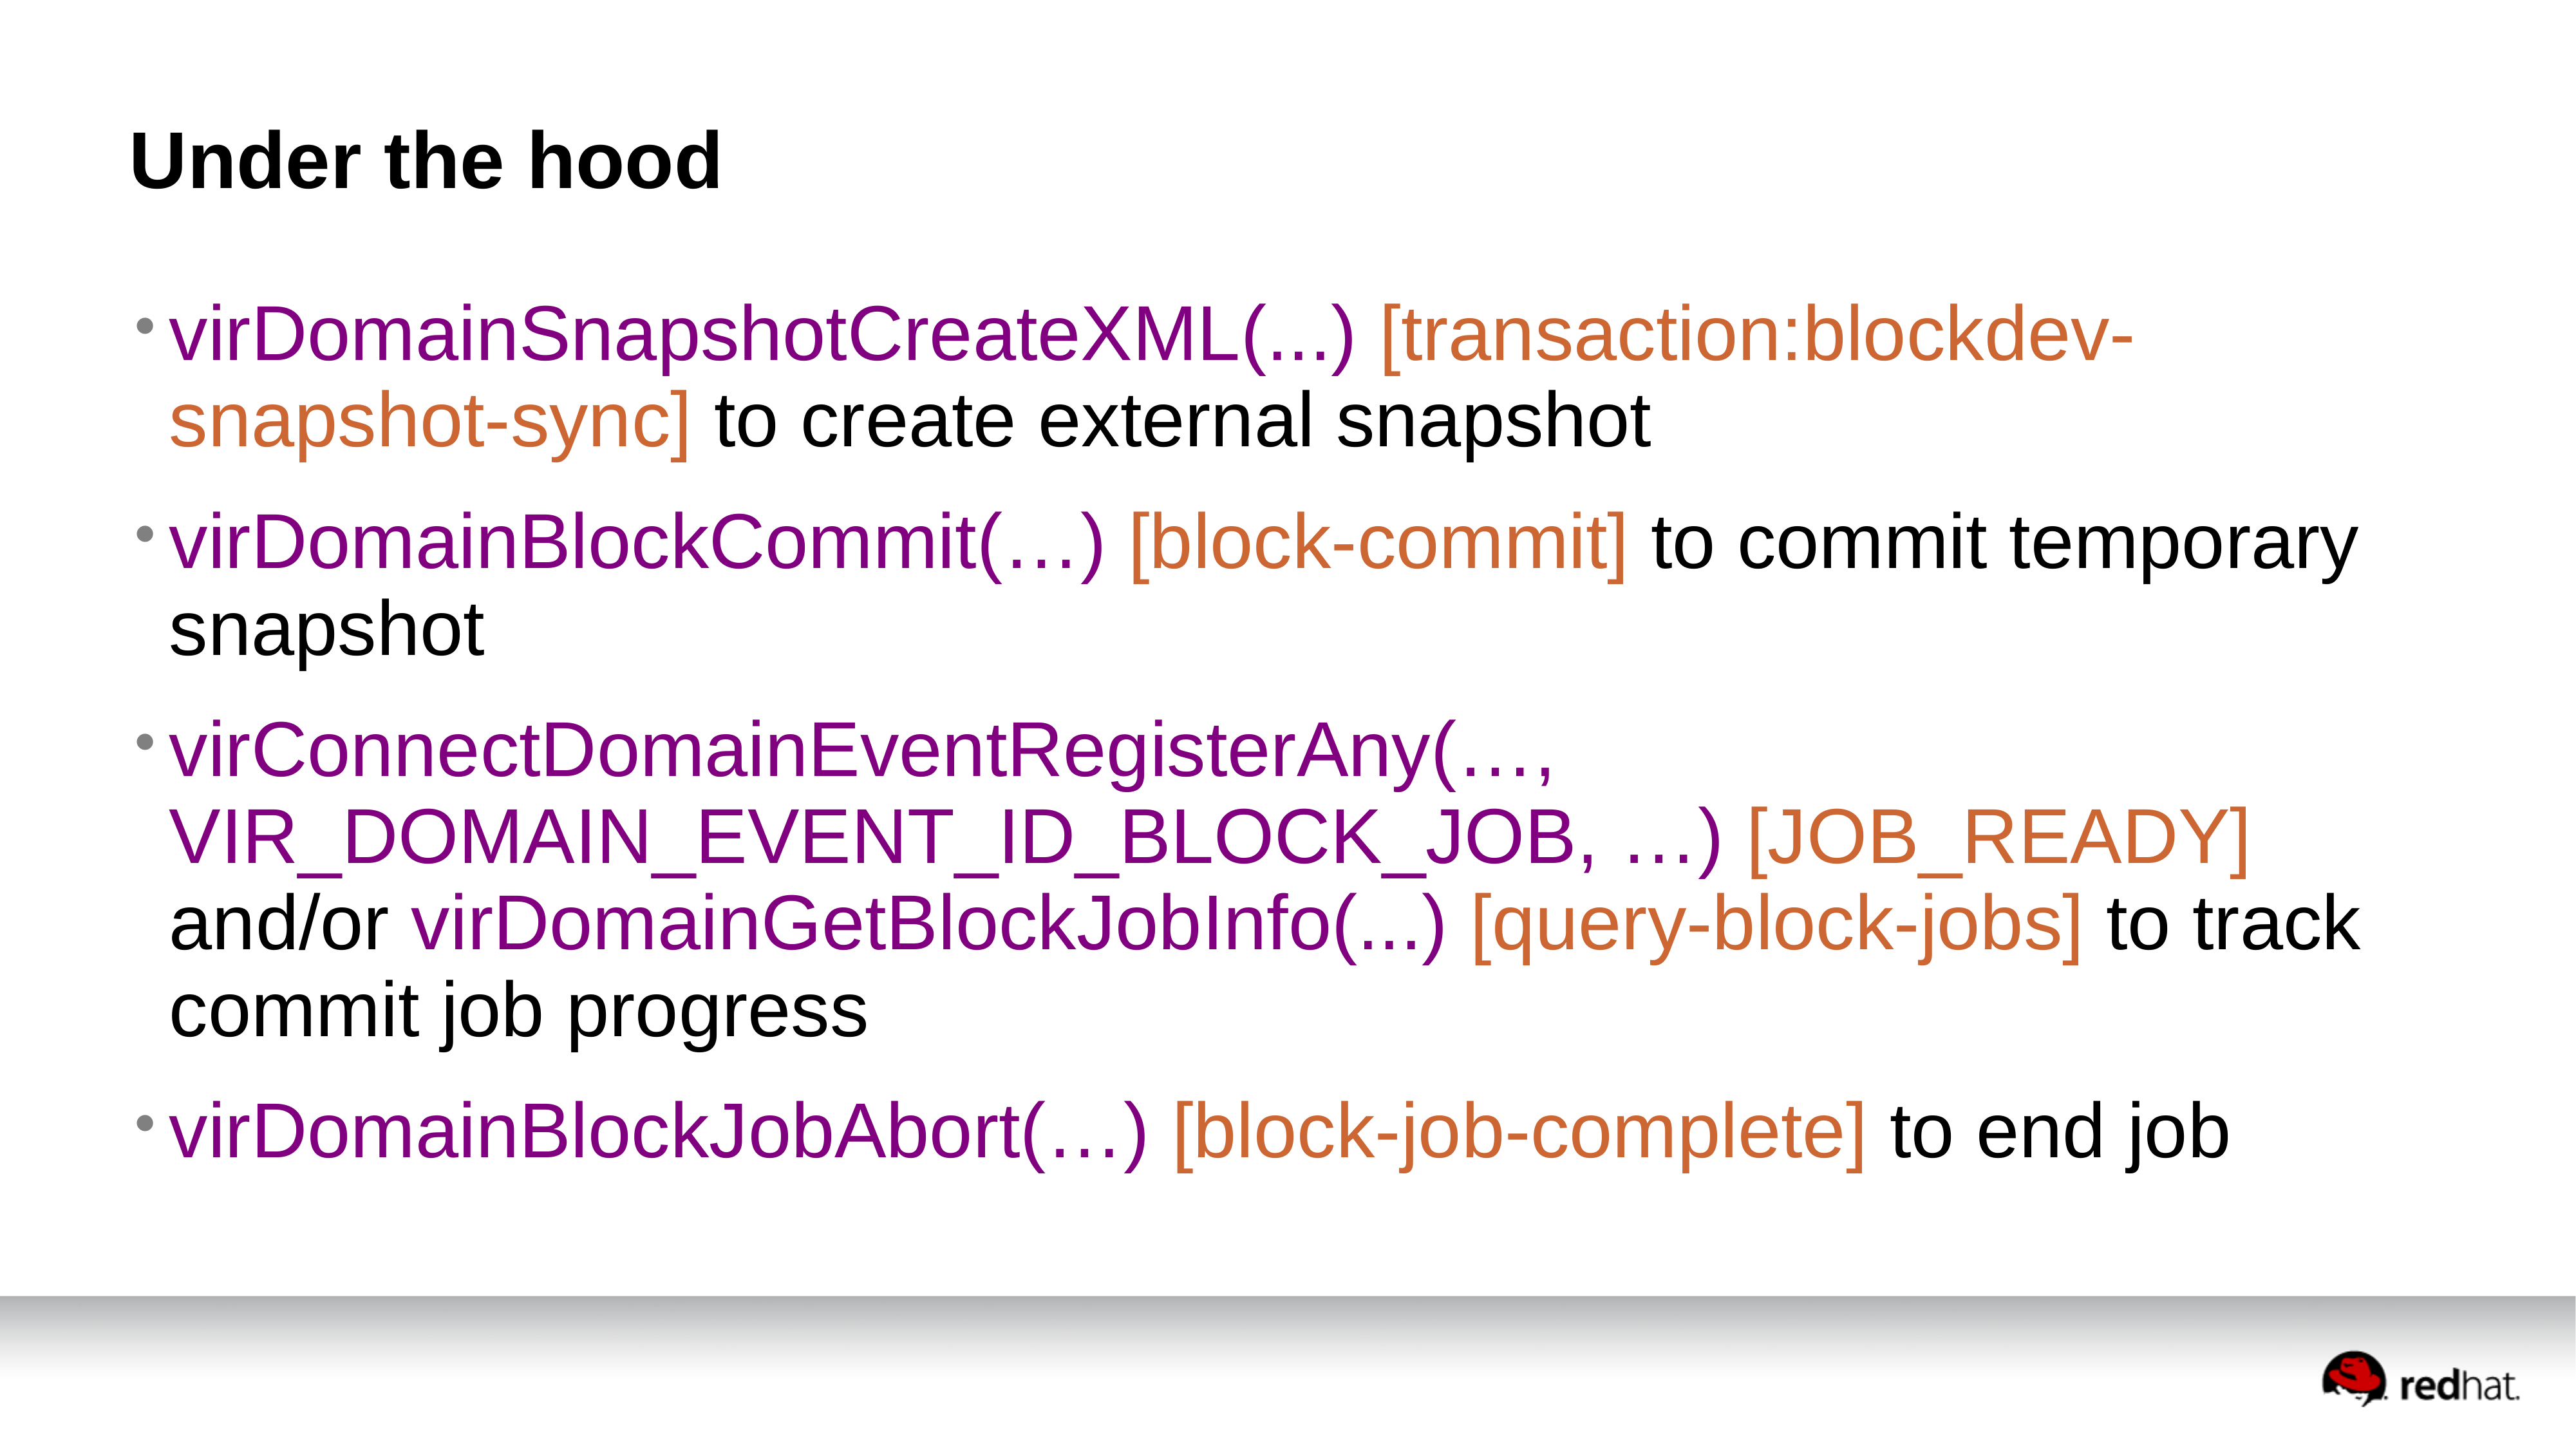

# Under the hood
virDomainSnapshotCreateXML(...) [transaction:blockdev-snapshot-sync] to create external snapshot
virDomainBlockCommit(…) [block-commit] to commit temporary snapshot
virConnectDomainEventRegisterAny(…, VIR_DOMAIN_EVENT_ID_BLOCK_JOB, …) [JOB_READY] and/or virDomainGetBlockJobInfo(...) [query-block-jobs] to track commit job progress
virDomainBlockJobAbort(…) [block-job-complete] to end job